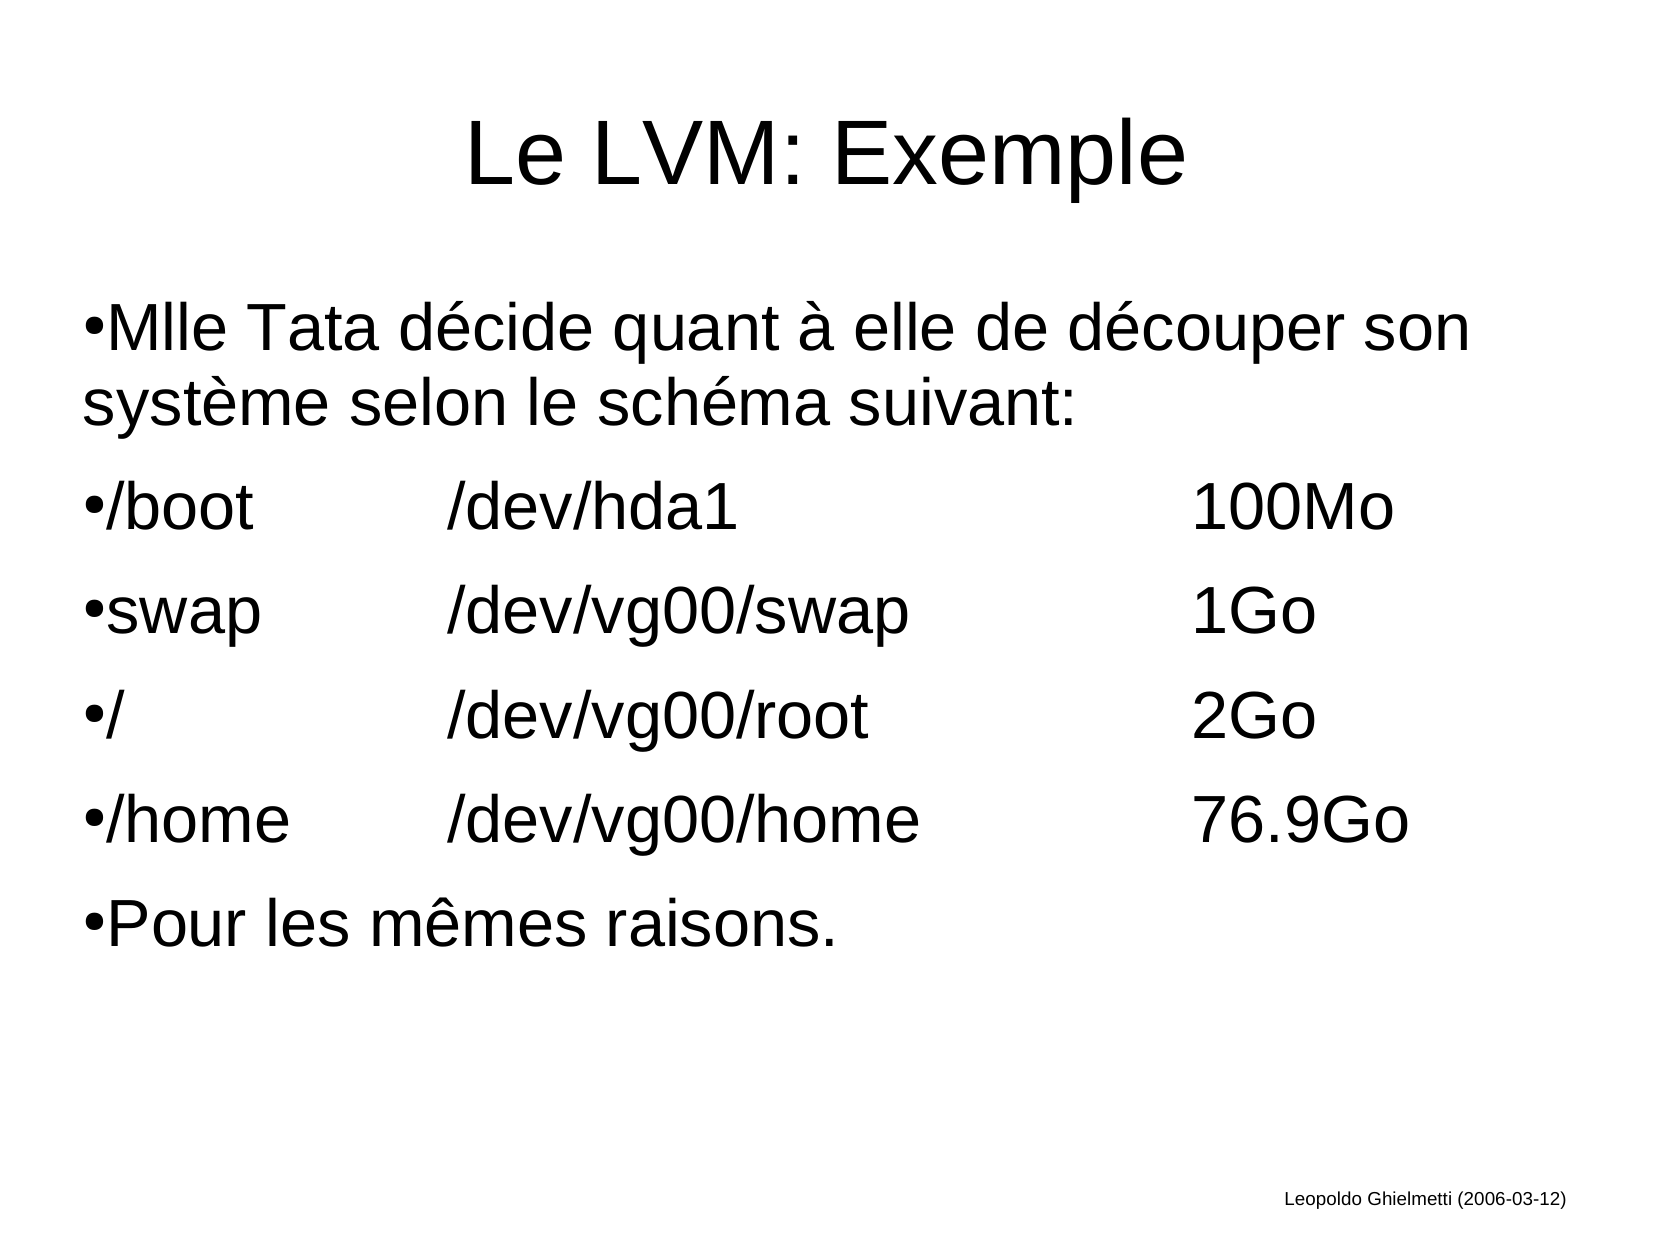

# Le LVM: Exemple
Mlle Tata décide quant à elle de découper son système selon le schéma suivant:
/boot	/dev/hda1	100Mo
swap	/dev/vg00/swap	1Go
/	/dev/vg00/root	2Go
/home	/dev/vg00/home	76.9Go
Pour les mêmes raisons.
Leopoldo Ghielmetti (2006-03-12)